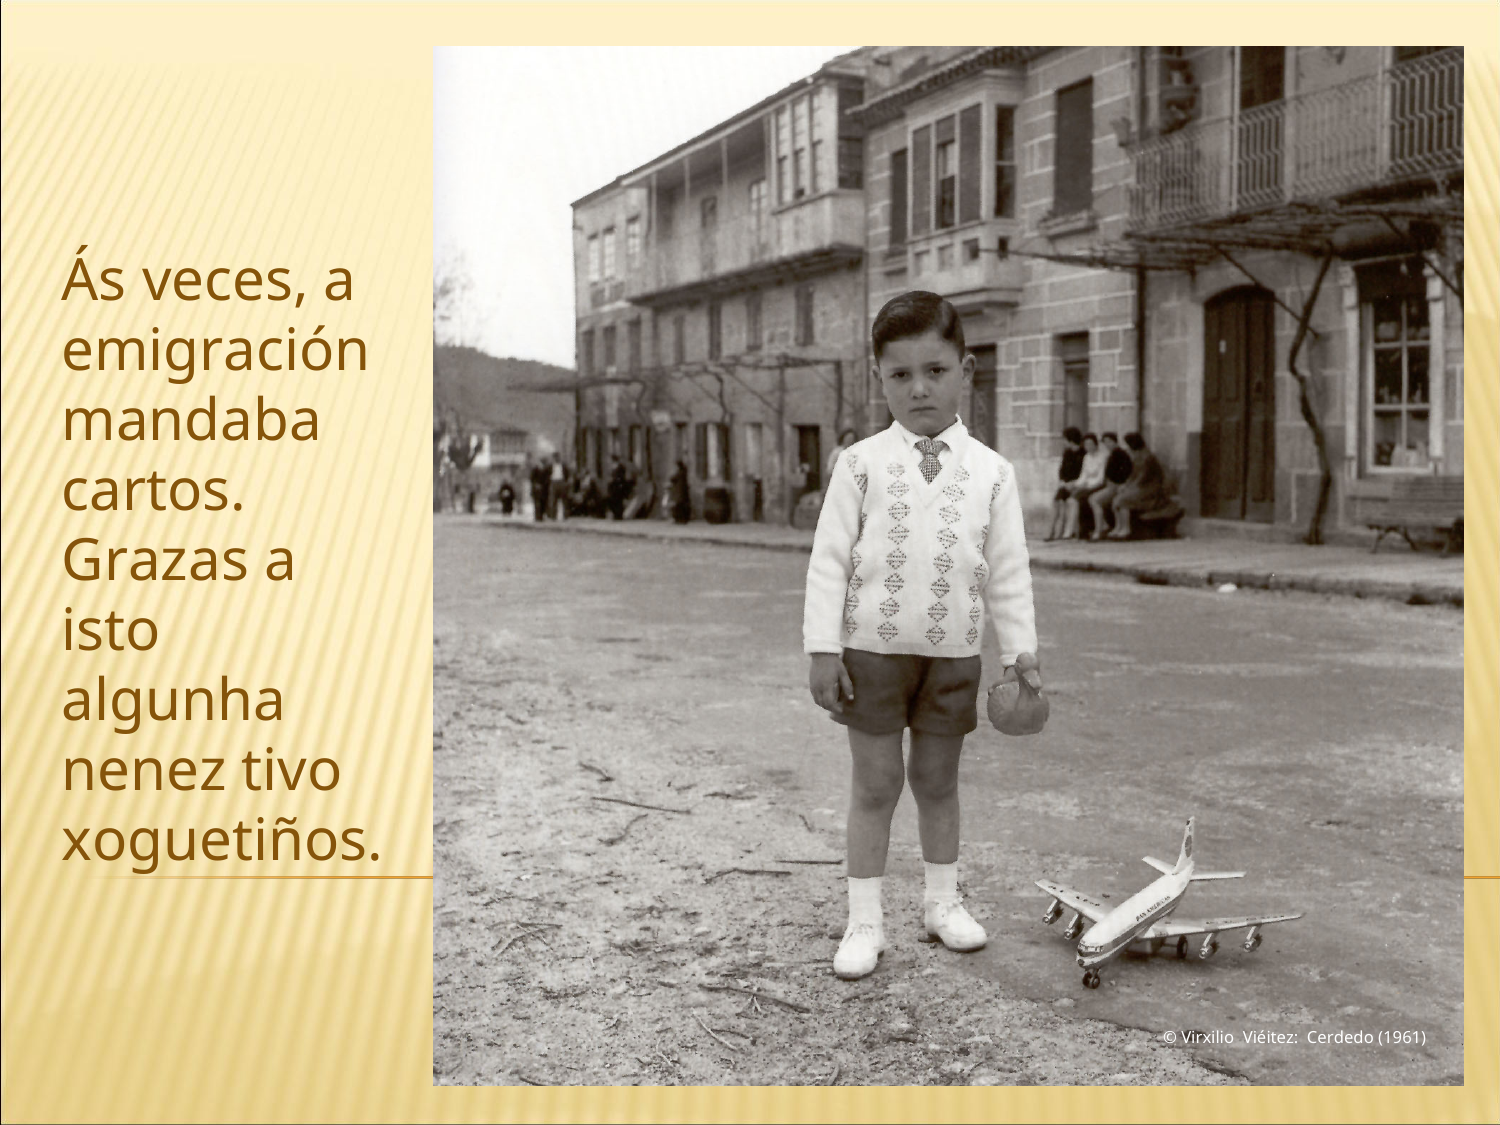

Ás veces, a emigración mandaba cartos. Grazas a isto algunha nenez tivo xoguetiños.
© Virxilio Viéitez: Cerdedo (1961)